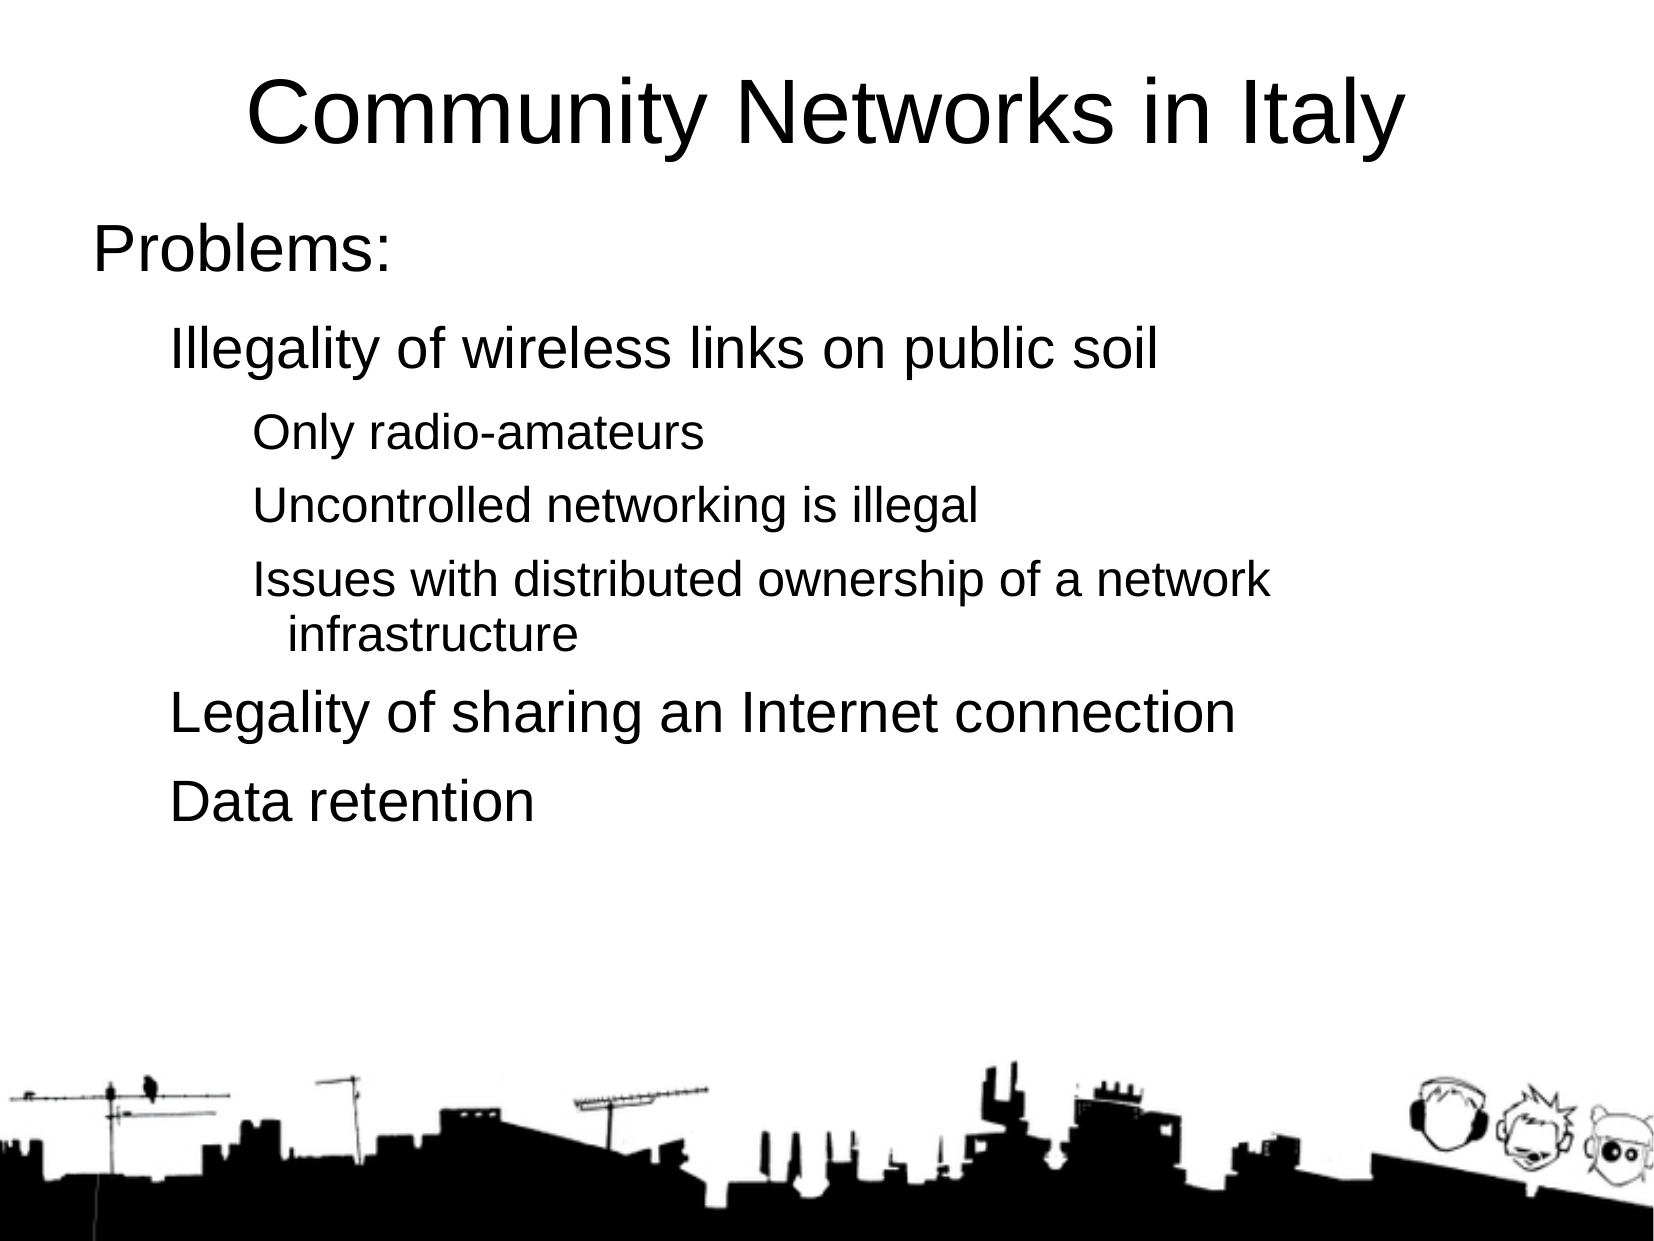

# Community Networks in Italy
Problems:
Illegality of wireless links on public soil
Only radio-amateurs
Uncontrolled networking is illegal
Issues with distributed ownership of a network infrastructure
Legality of sharing an Internet connection
Data retention